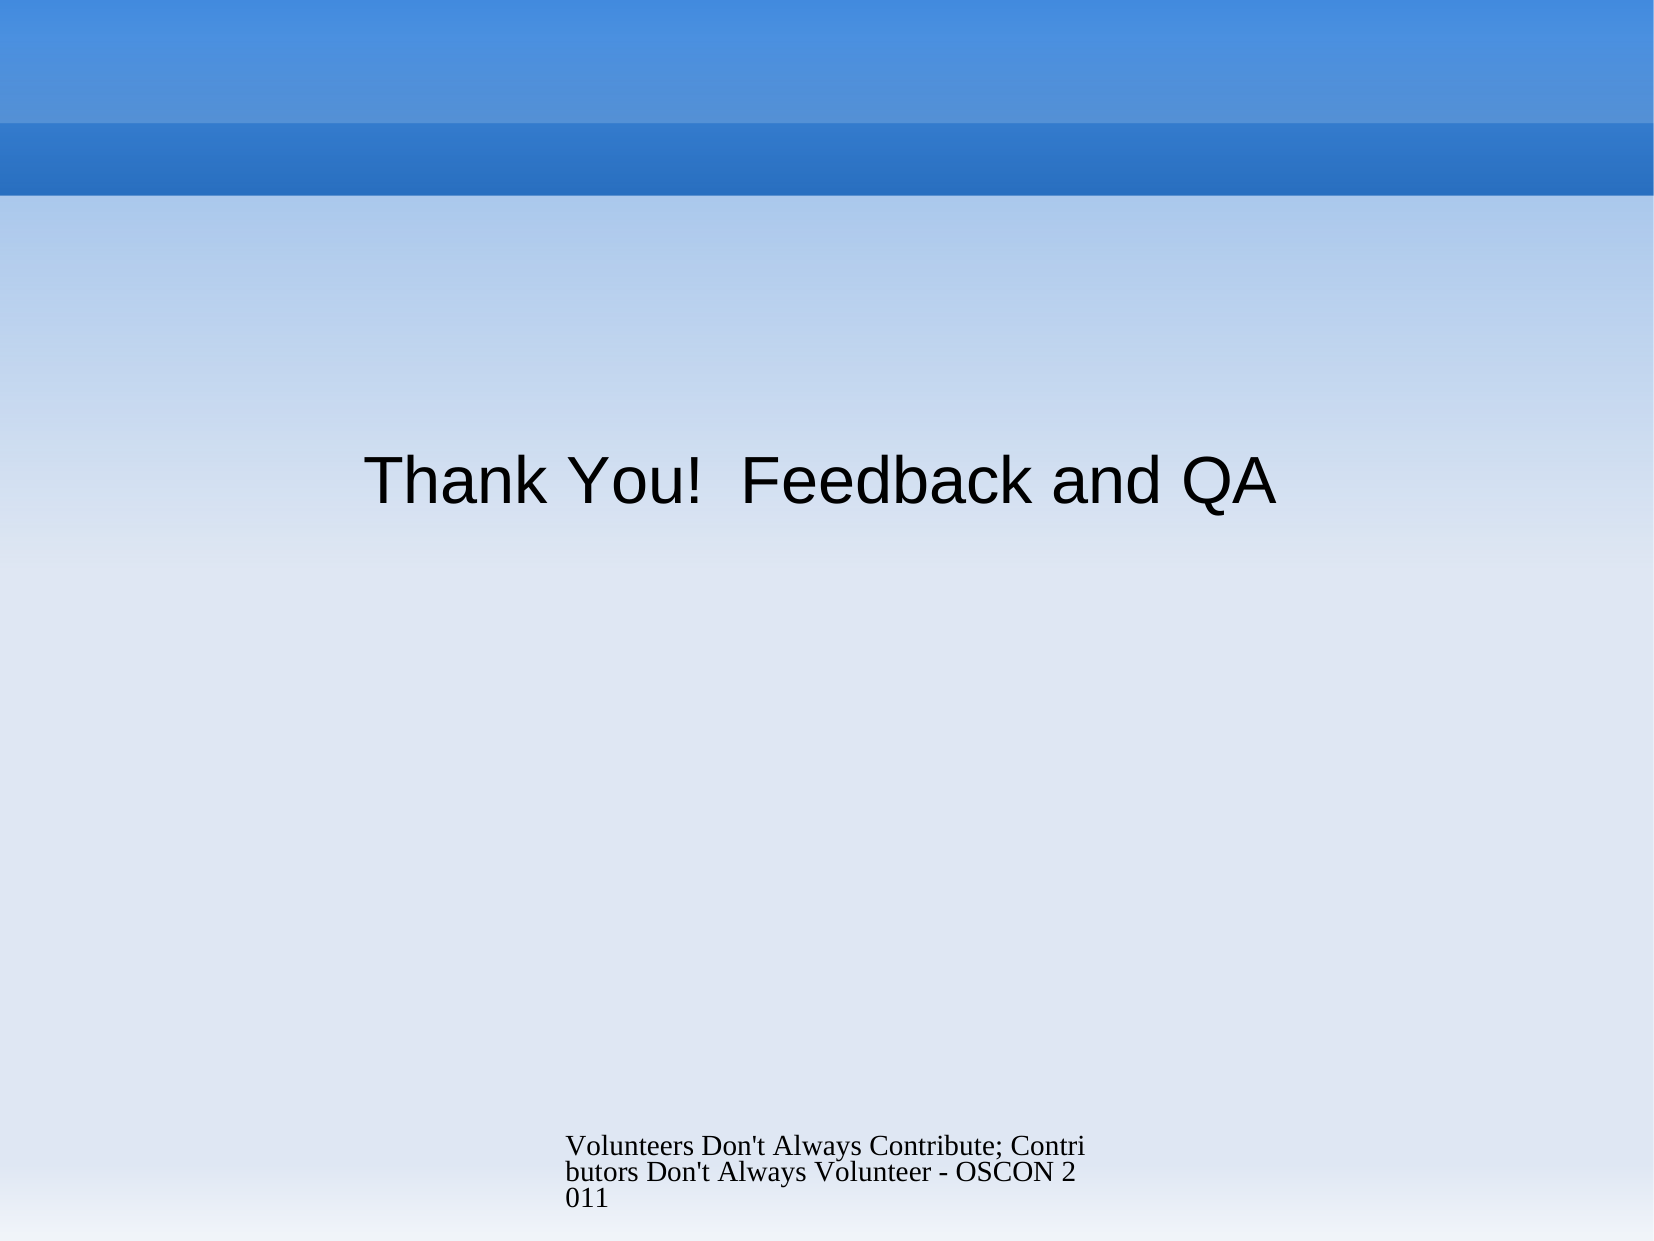

# Thank You! Feedback and QA
Volunteers Don't Always Contribute; Contributors Don't Always Volunteer - OSCON 2011